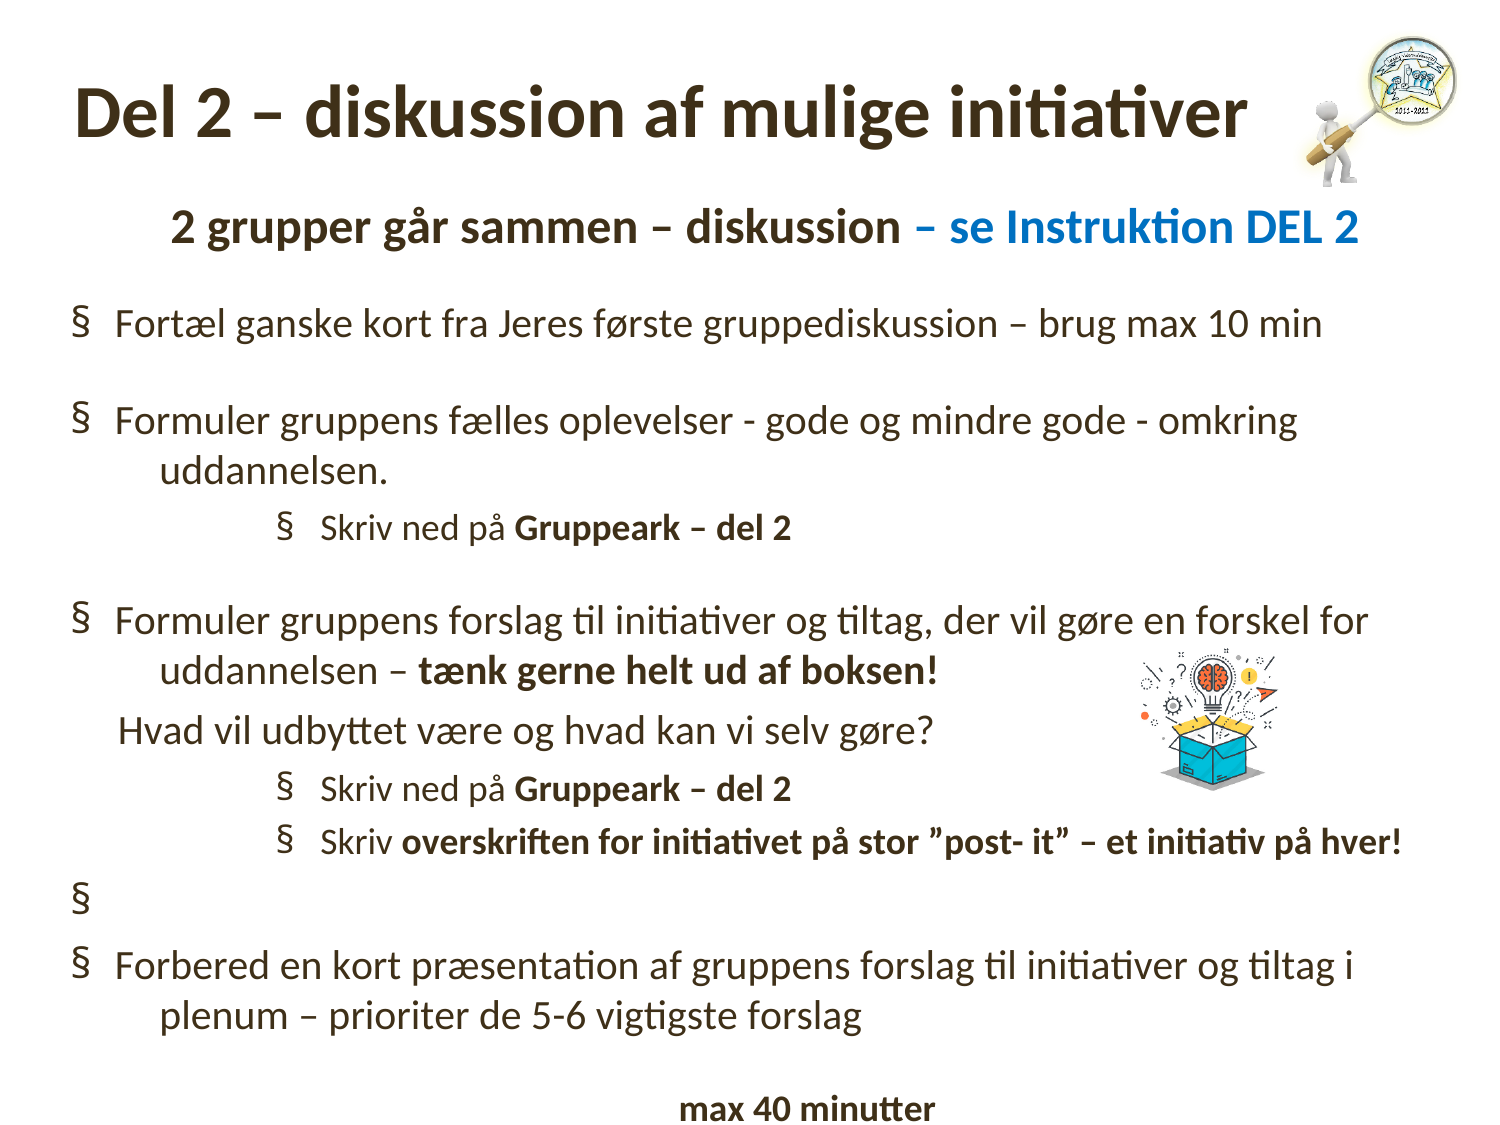

Del 2 – diskussion af mulige initiativer
# 2 grupper går sammen – diskussion – se Instruktion DEL 2
Fortæl ganske kort fra Jeres første gruppediskussion – brug max 10 min
Formuler gruppens fælles oplevelser - gode og mindre gode - omkring uddannelsen.
Skriv ned på Gruppeark – del 2
Formuler gruppens forslag til initiativer og tiltag, der vil gøre en forskel for uddannelsen – tænk gerne helt ud af boksen!
 Hvad vil udbyttet være og hvad kan vi selv gøre?
Skriv ned på Gruppeark – del 2
Skriv overskriften for initiativet på stor ”post- it” – et initiativ på hver!
Forbered en kort præsentation af gruppens forslag til initiativer og tiltag i plenum – prioriter de 5-6 vigtigste forslag
max 40 minutter